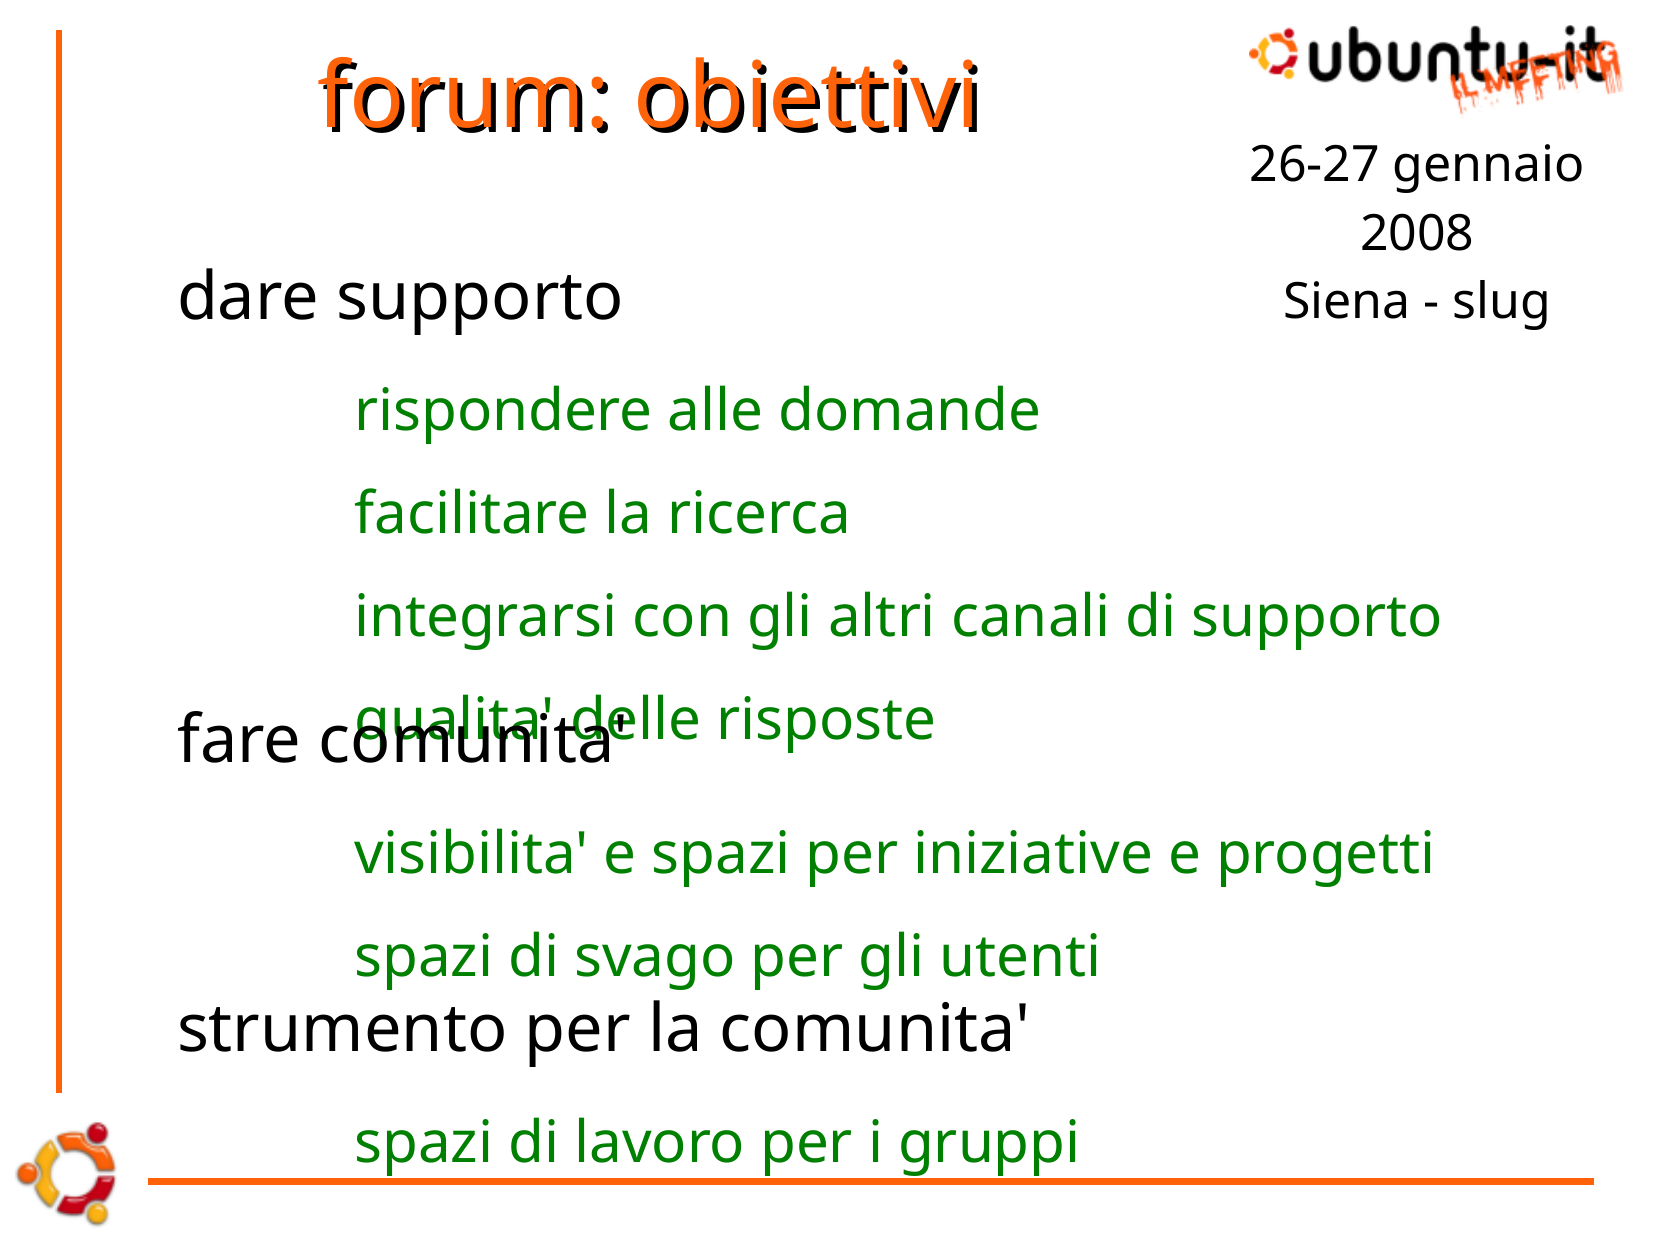

forum: obiettivi
26-27 gennaio 2008
Siena - slug
# dare supporto
rispondere alle domande
facilitare la ricerca
integrarsi con gli altri canali di supporto
qualita' delle risposte
fare comunita'
visibilita' e spazi per iniziative e progetti
spazi di svago per gli utenti
strumento per la comunita'
spazi di lavoro per i gruppi